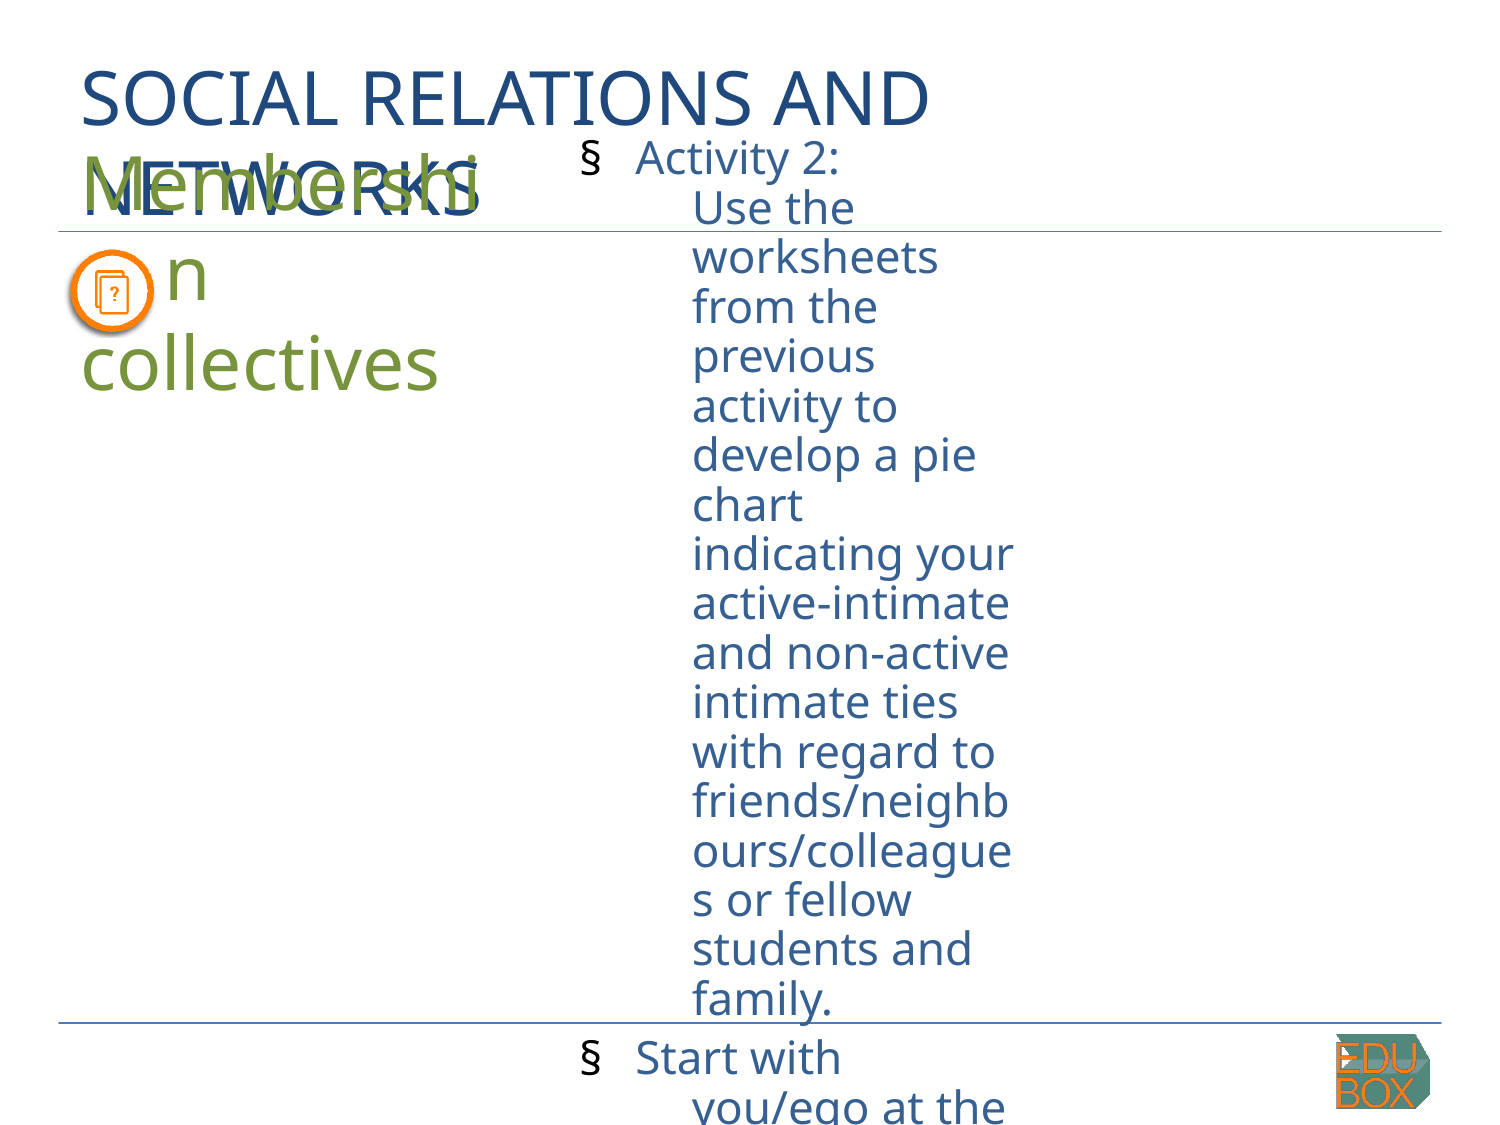

# SOCIAL RELATIONS AND NETWORKS
Membership in collectives
Activity 2:
Use the worksheets from the previous activity to develop a pie chart indicating your active-intimate and non-active intimate ties with regard to friends/neighbours/colleagues or fellow students and family.
Start with you/ego at the centre and place people according to their position in your network indicating whether you maintain active-intimate or non-active intimate ties with them.
Then link those who know each other.
Share the results with your neighbour and discuss the implications any differences may have considering information flow, information sharing, decision making and support systems.